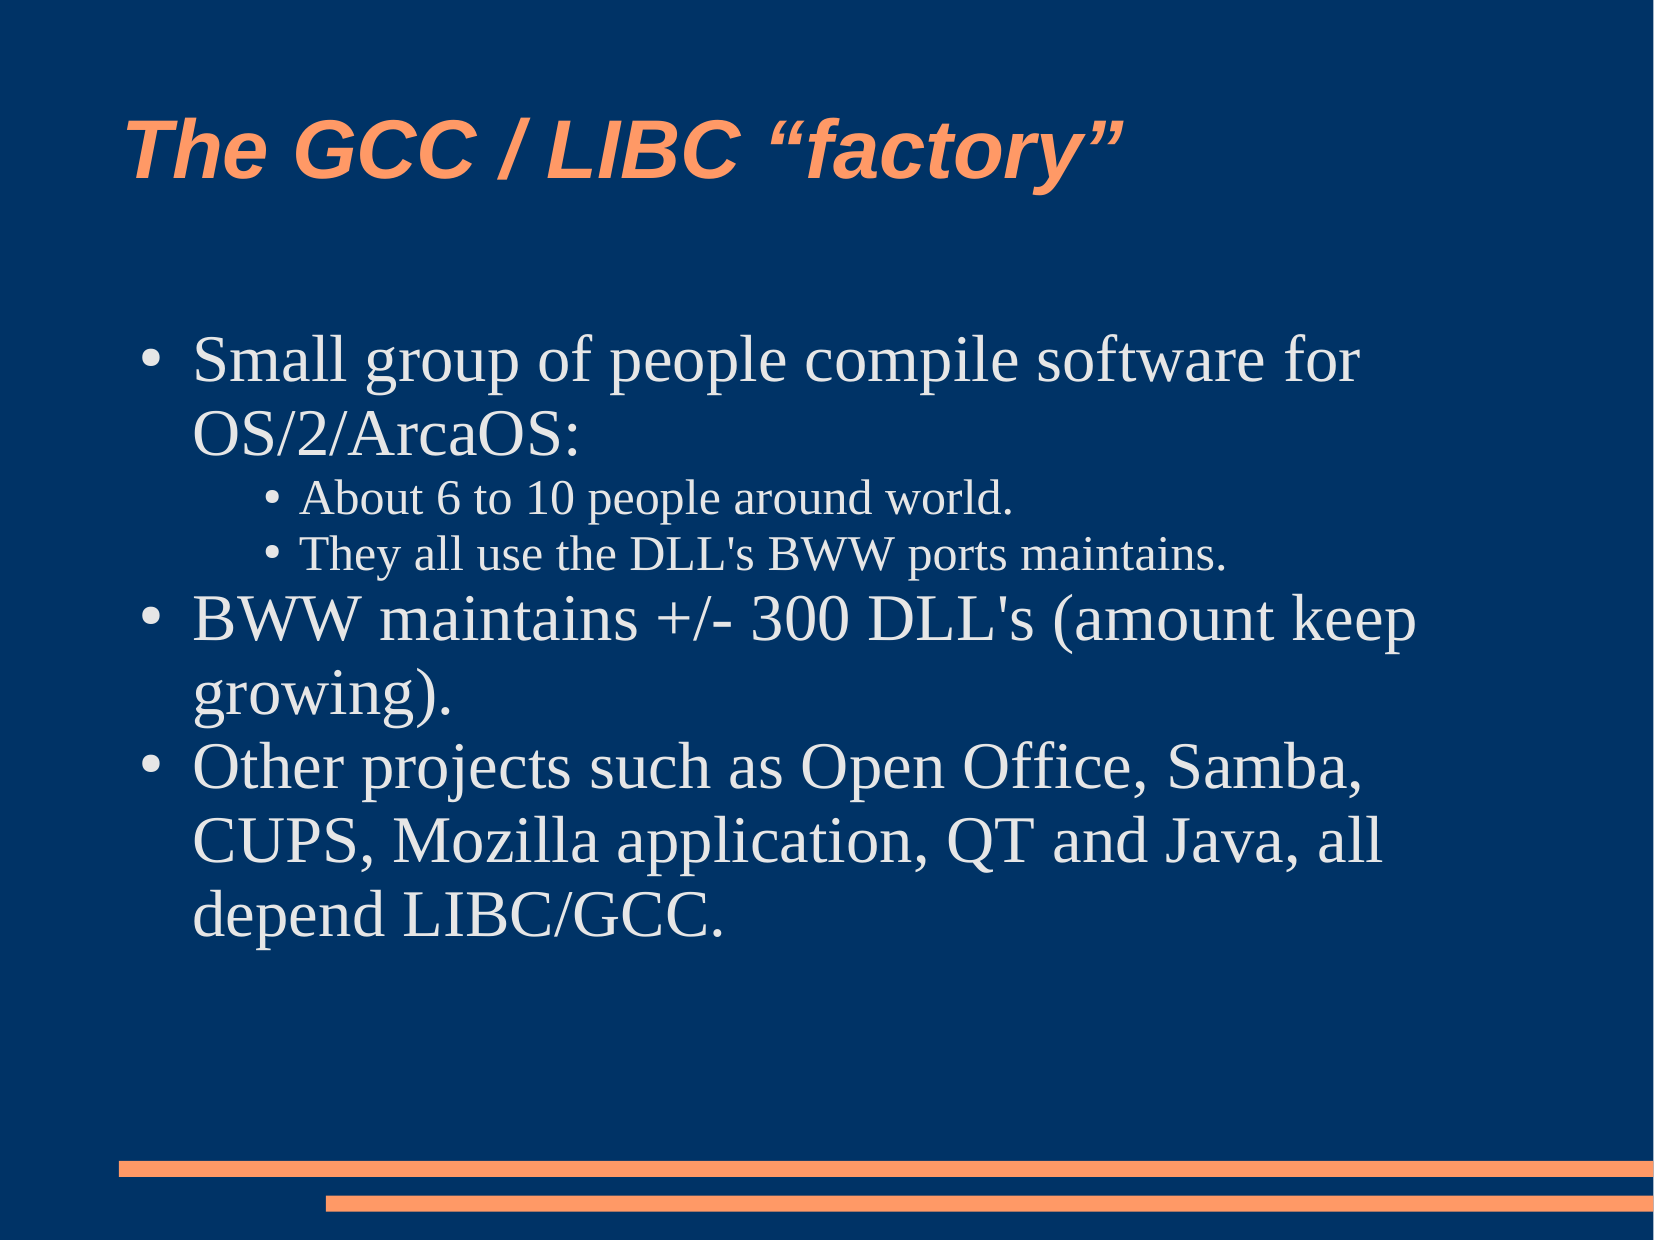

# The GCC / LIBC “factory”
Small group of people compile software for OS/2/ArcaOS:
About 6 to 10 people around world.
They all use the DLL's BWW ports maintains.
BWW maintains +/- 300 DLL's (amount keep growing).
Other projects such as Open Office, Samba, CUPS, Mozilla application, QT and Java, all depend LIBC/GCC.